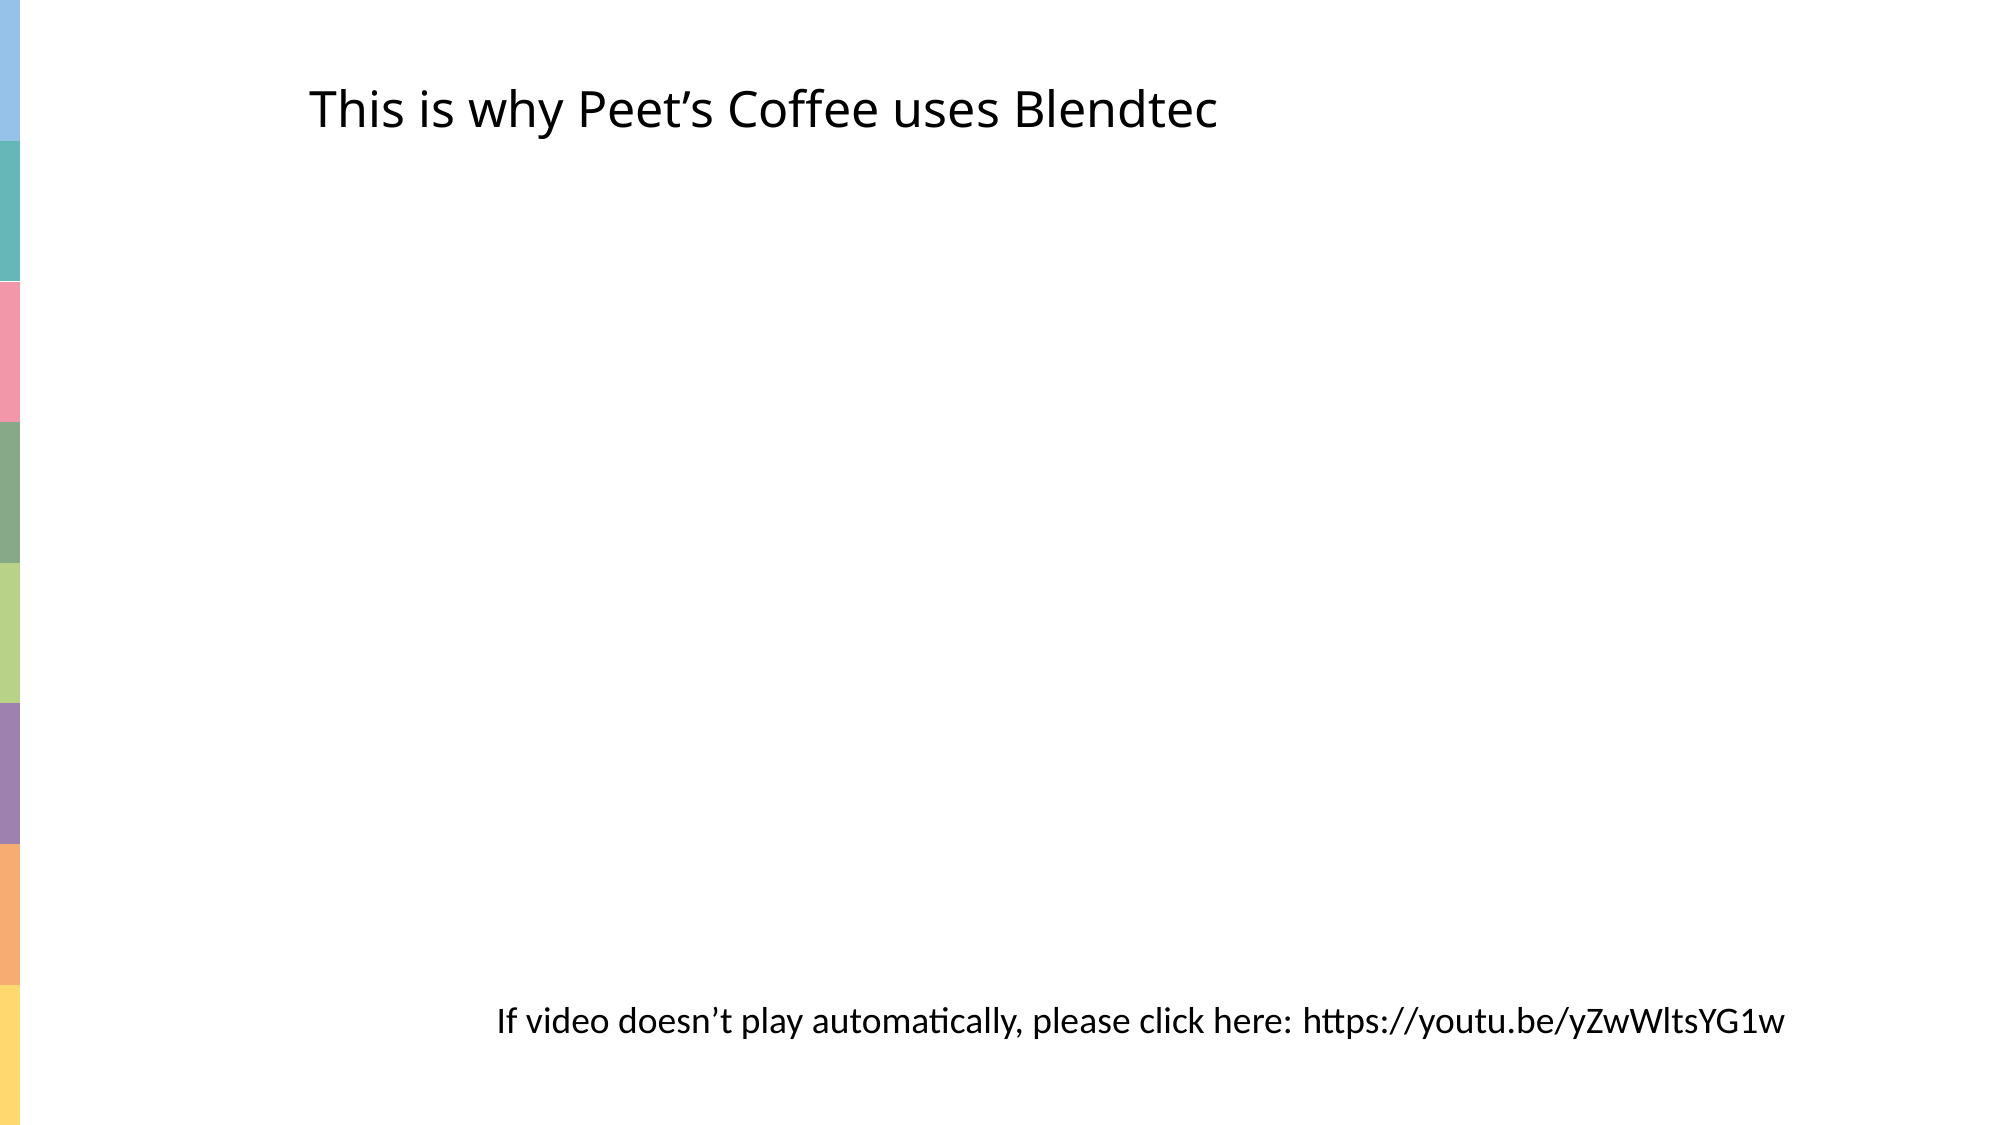

This is why Peet’s Coffee uses Blendtec
If video doesn’t play automatically, please click here: https://youtu.be/yZwWltsYG1w